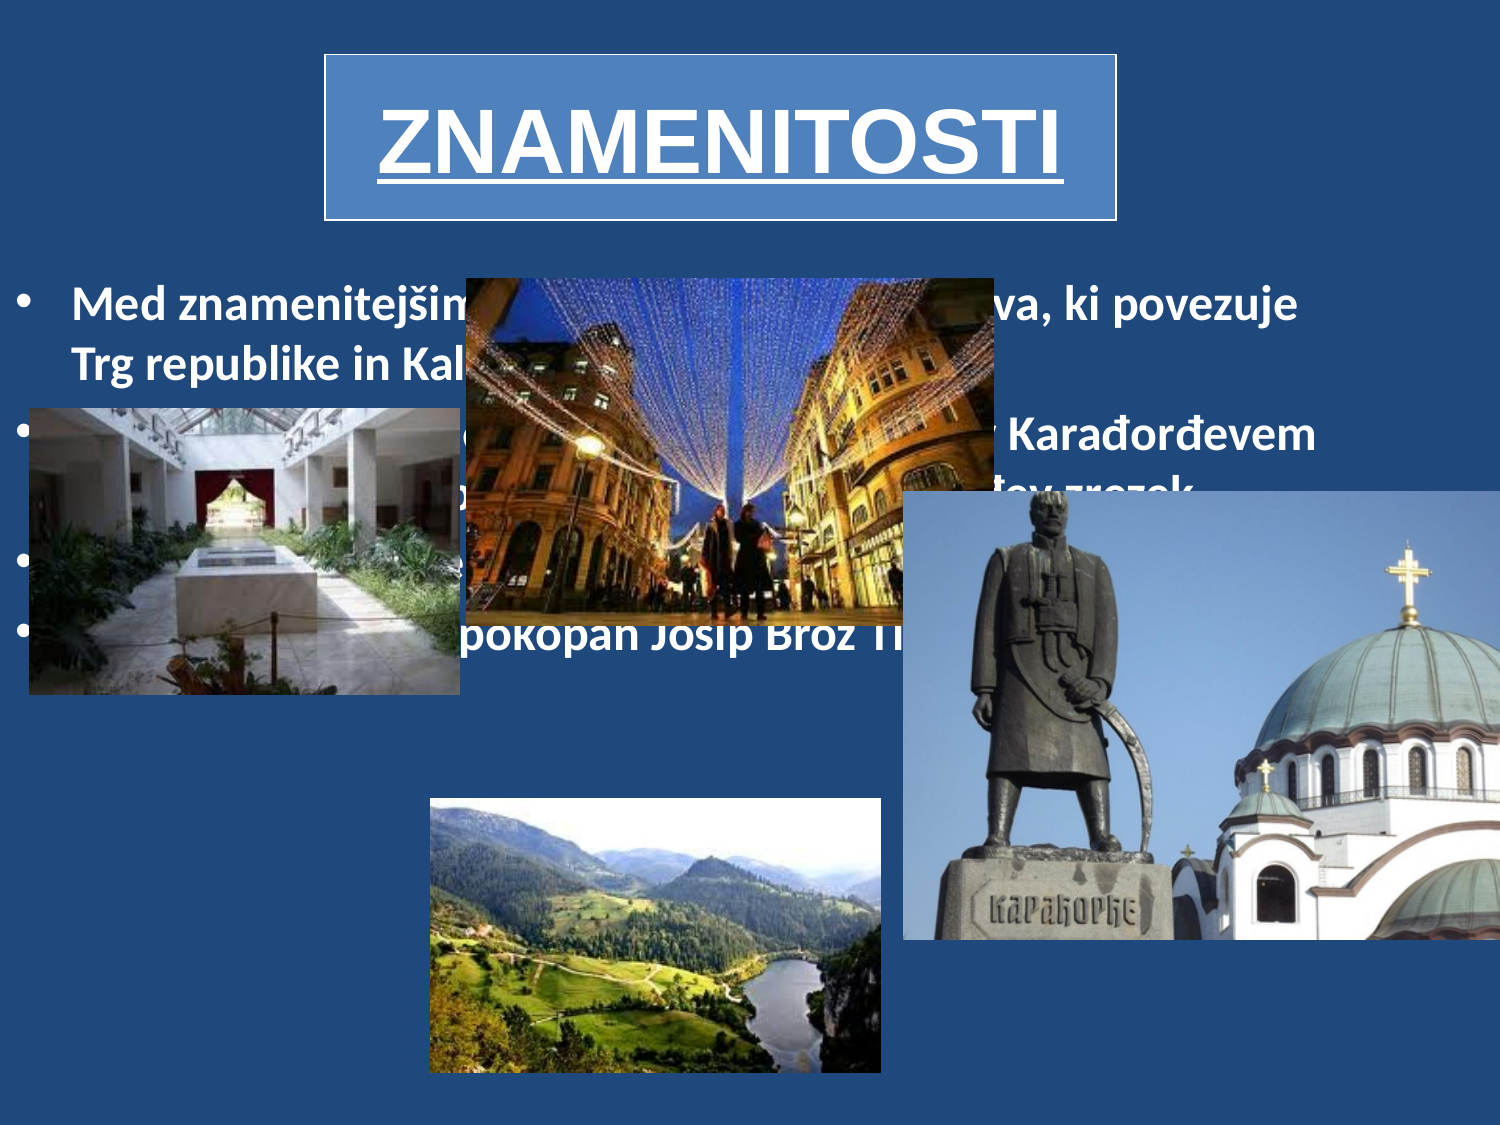

# Znamenitosti
ZNAMENITOSTI
Med znamenitejšimi ulicami so Knez Mihailova, ki povezuje Trg republike in Kalemegdan
Spomenik kneza Aleksandra Karađorđevića v Karađorđevem parku. Po njem je poimenovan tudi Karađorđev zrezek.
Nacionalni park Đerdap, ki je največji v Srbiji.
Hiša cvetja, kjer je pokopan Josip Broz Tito.